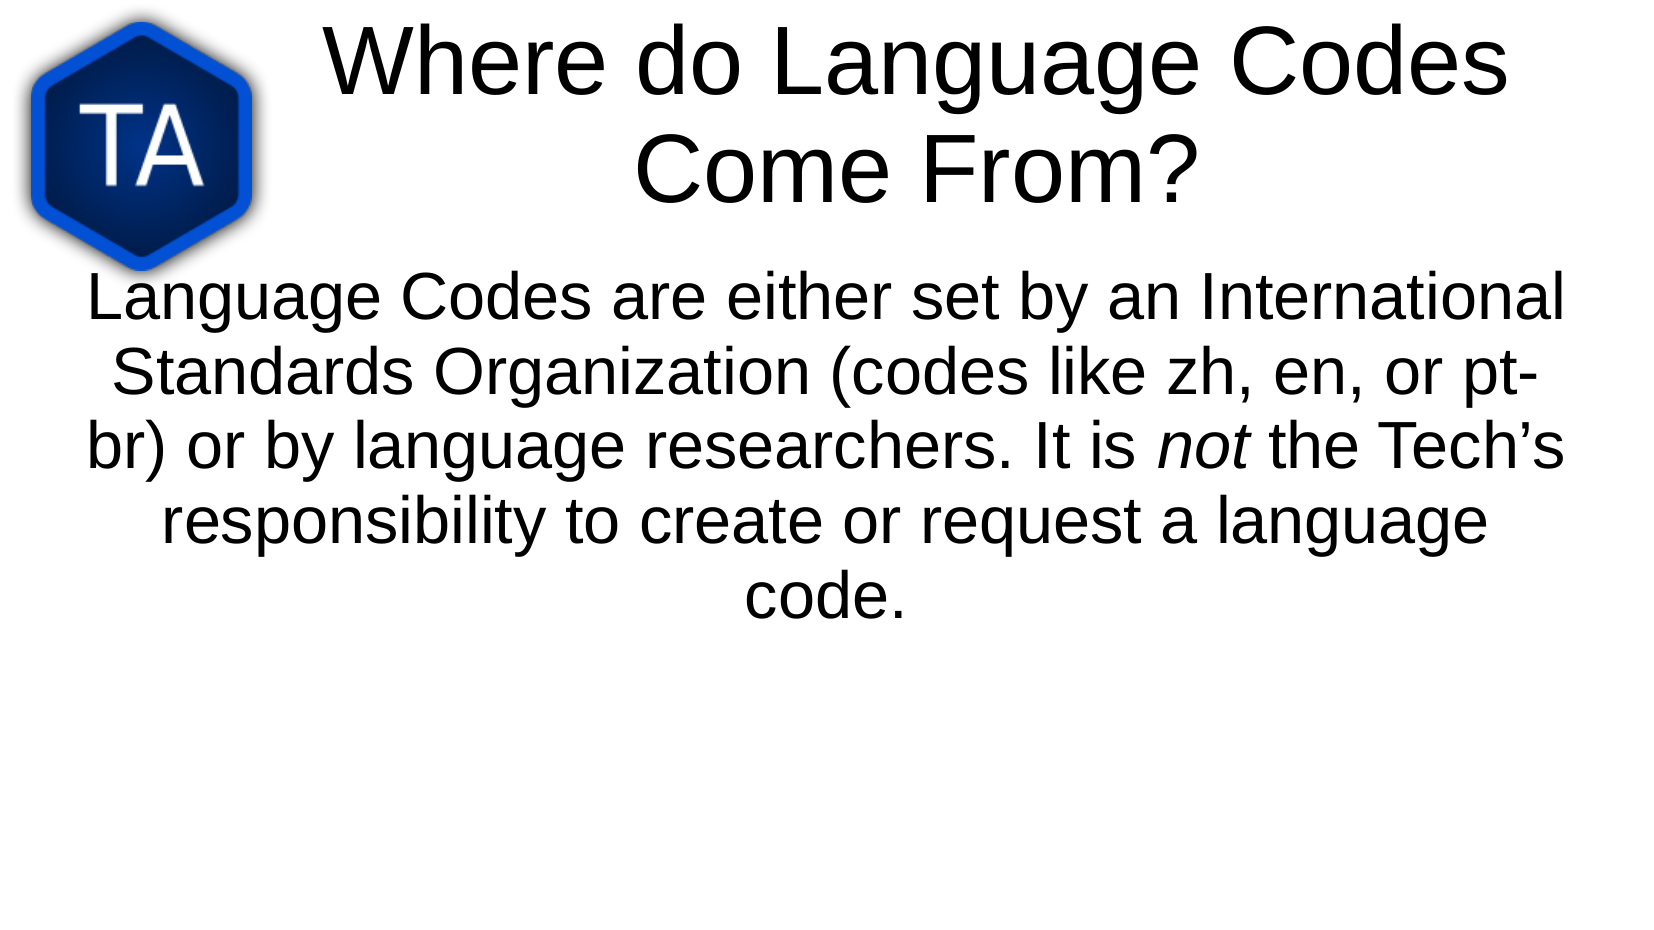

# Where do Language Codes Come From?
Language Codes are either set by an International Standards Organization (codes like zh, en, or pt-br) or by language researchers. It is not the Tech’s responsibility to create or request a language code.